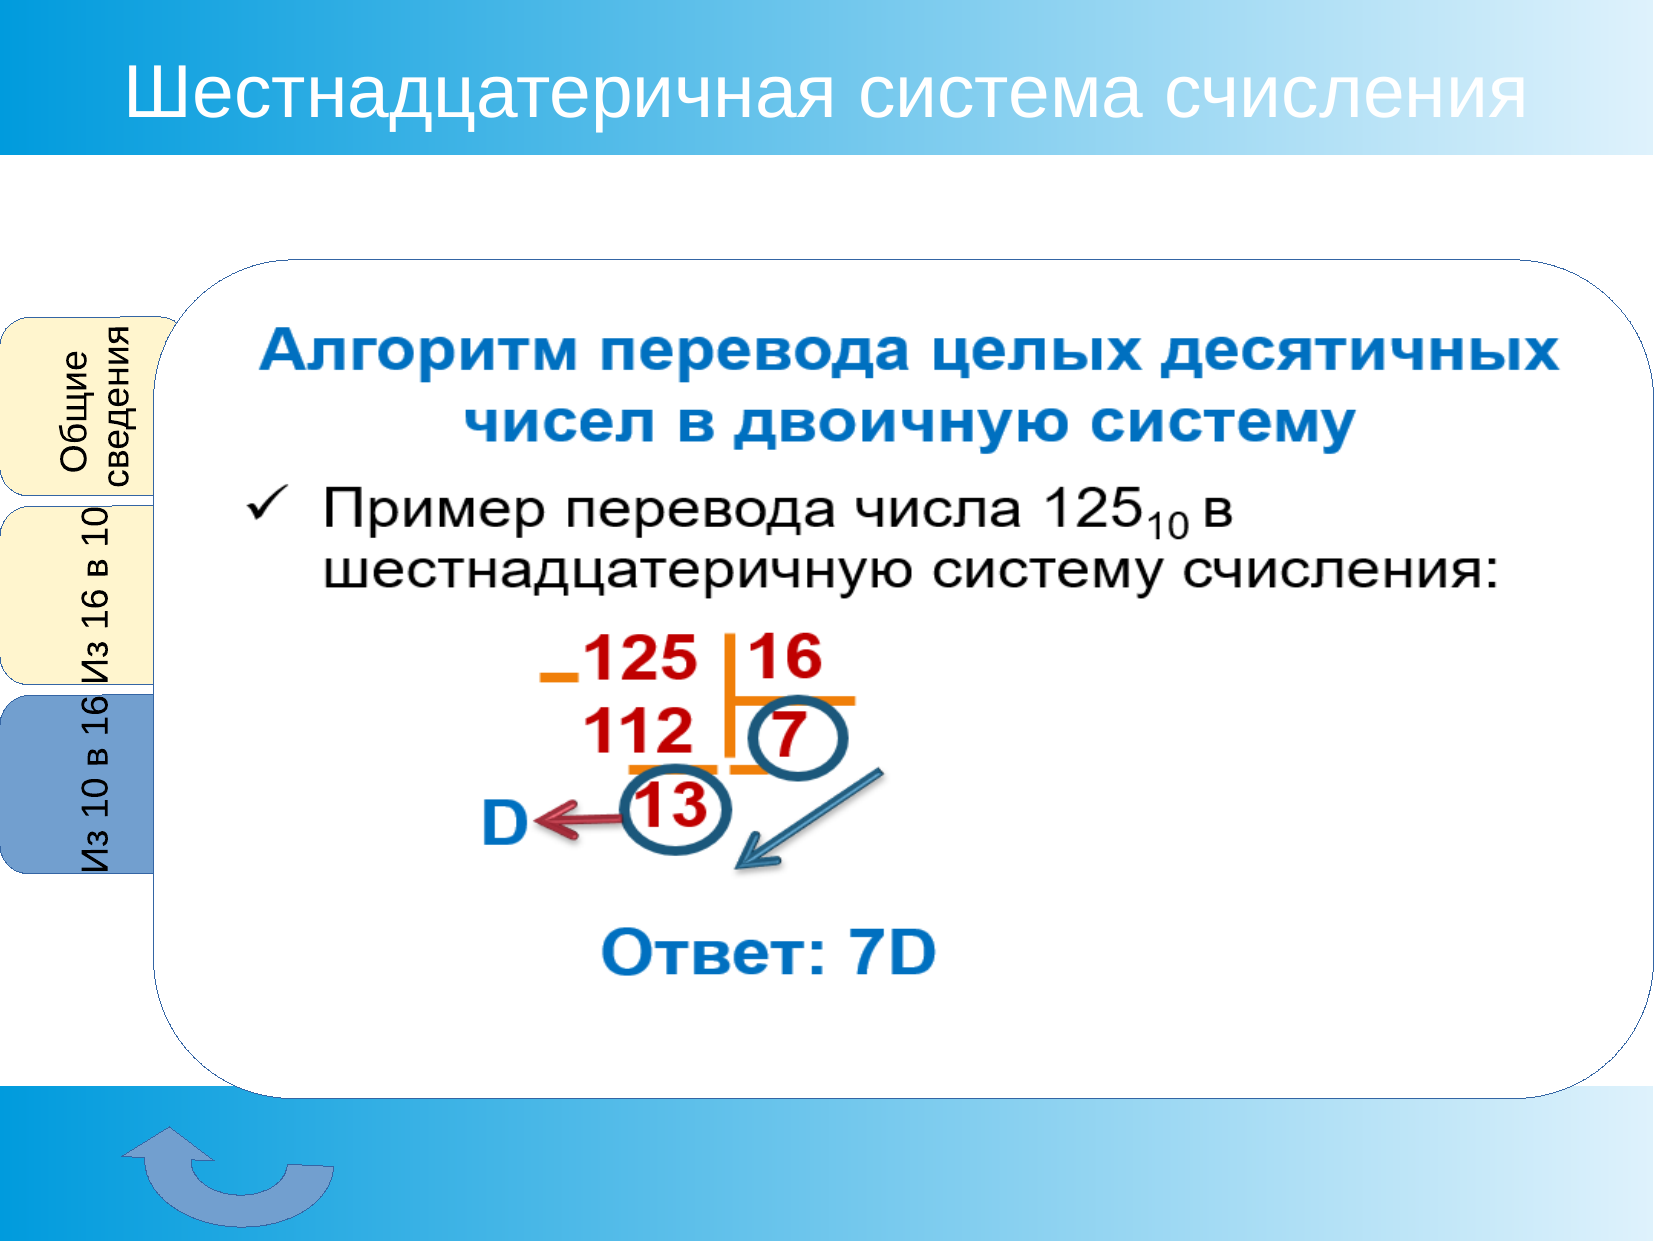

# Шестнадцатеричная система счисления
Общие
сведения
Из 16 в 10
Из 10 в 16